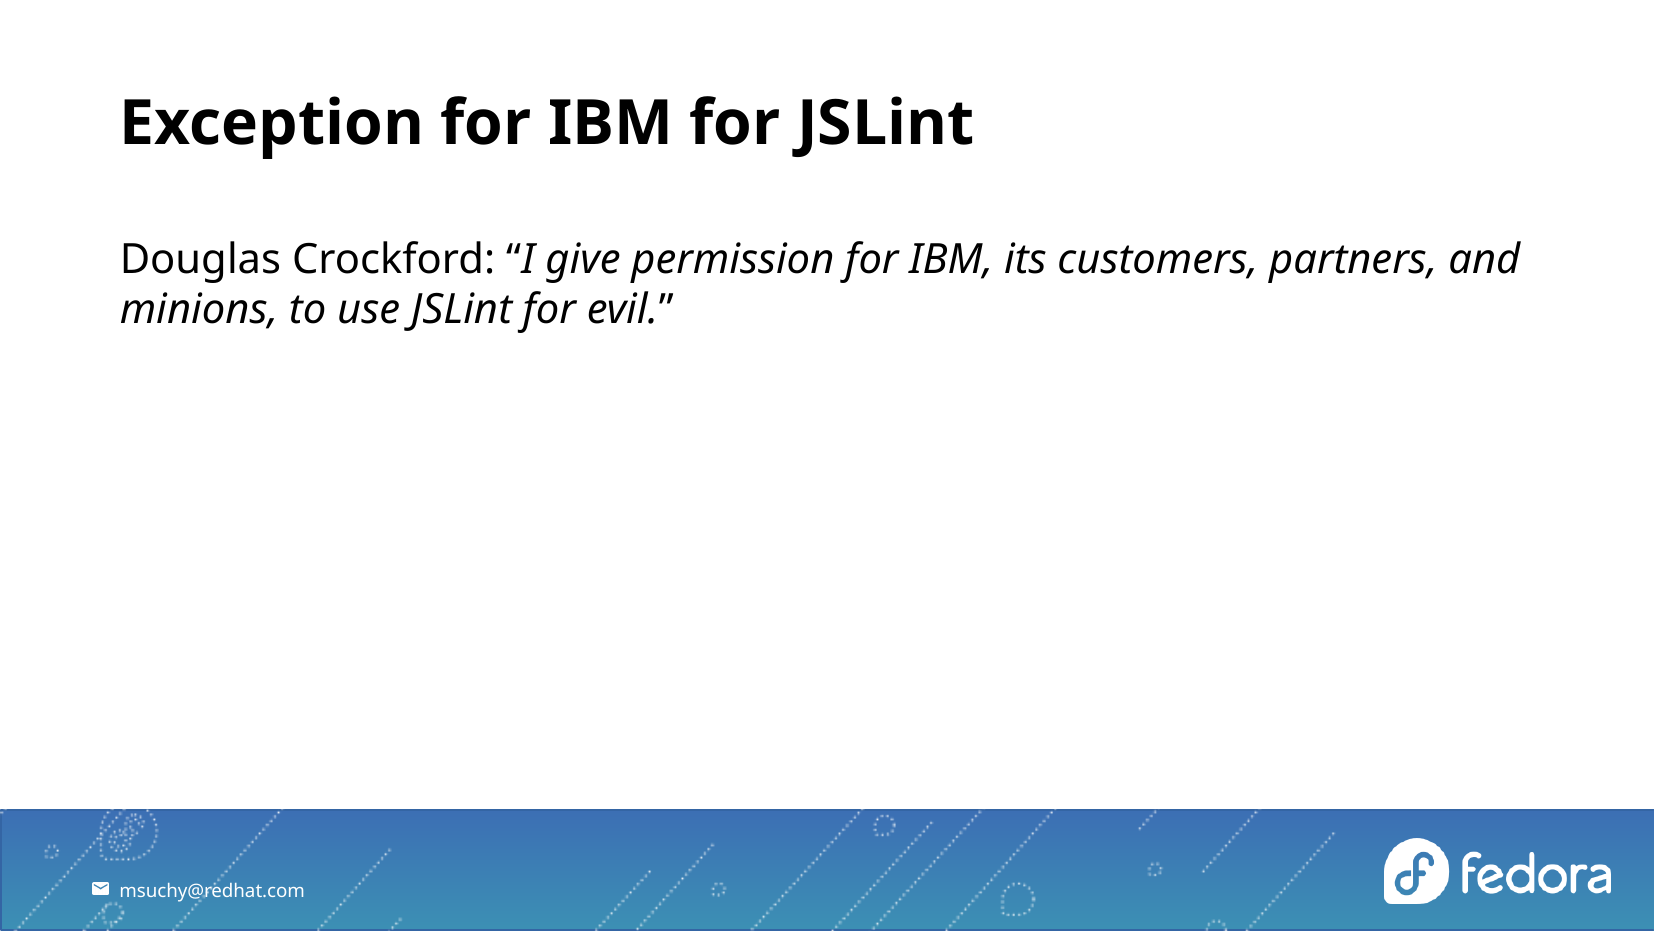

Exception for IBM for JSLint
Douglas Crockford: “I give permission for IBM, its customers, partners, and minions, to use JSLint for evil.”